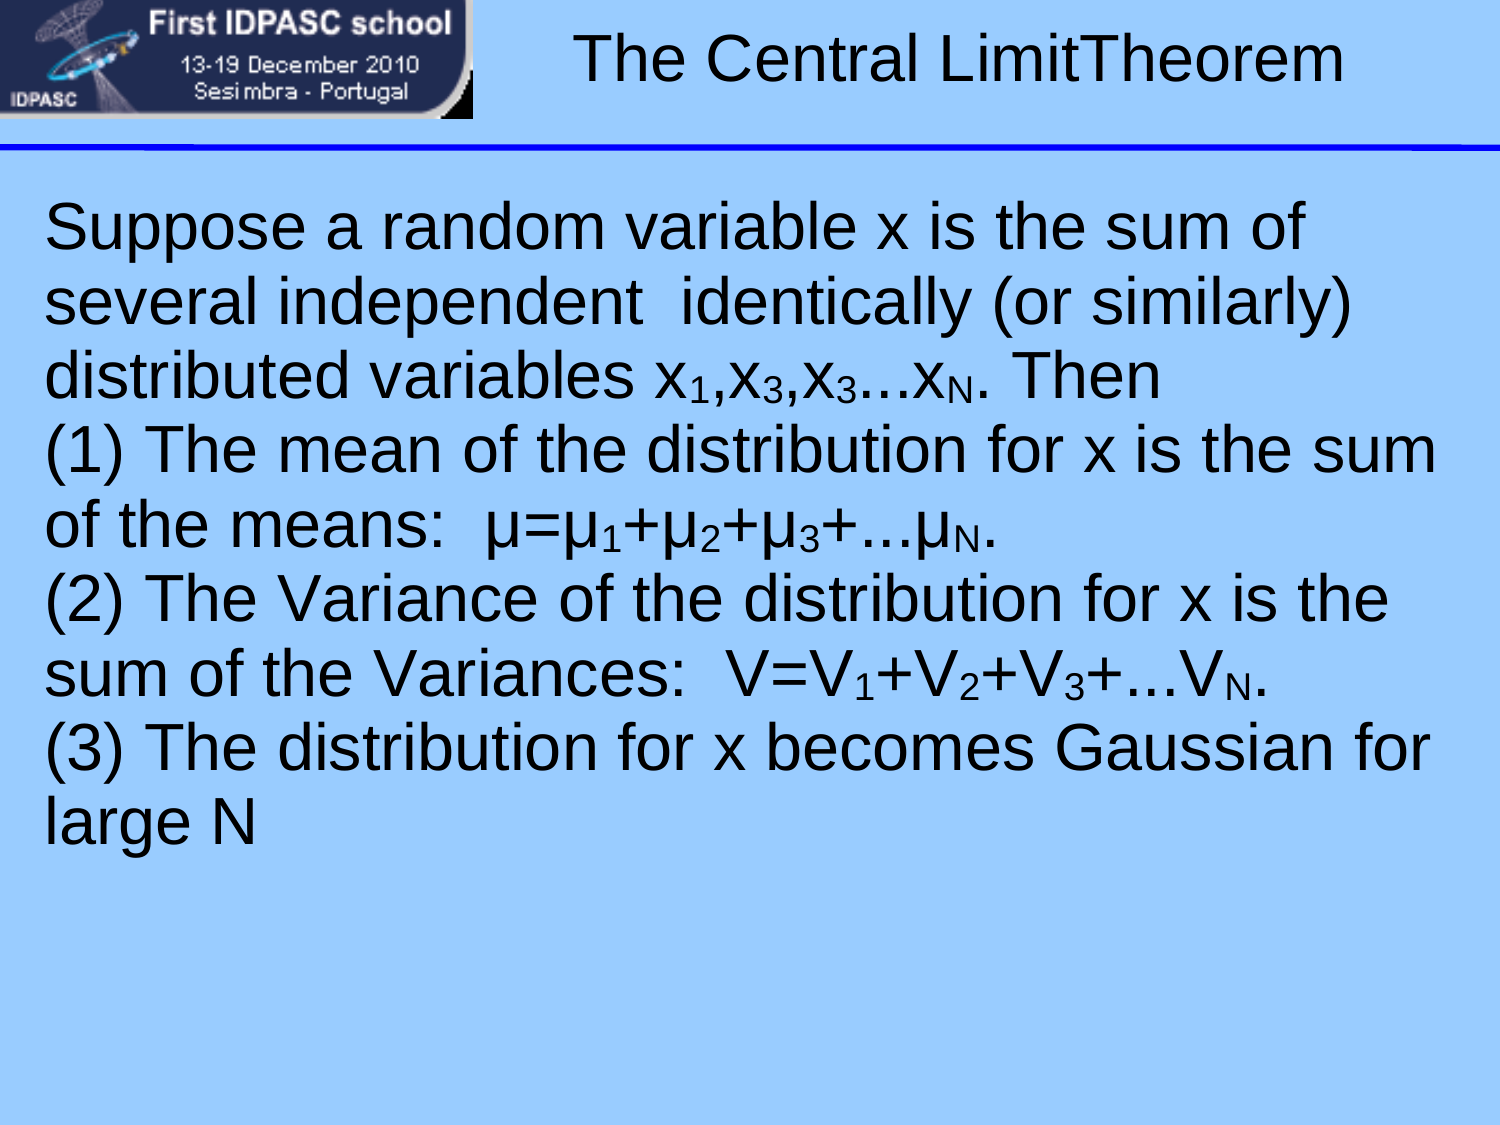

# The Central LimitTheorem
Suppose a random variable x is the sum of several independent identically (or similarly) distributed variables x1,x3,x3...xN. Then
(1) The mean of the distribution for x is the sum of the means: μ=μ1+μ2+μ3+...μN.
(2) The Variance of the distribution for x is the sum of the Variances: V=V1+V2+V3+...VN.
(3) The distribution for x becomes Gaussian for large N